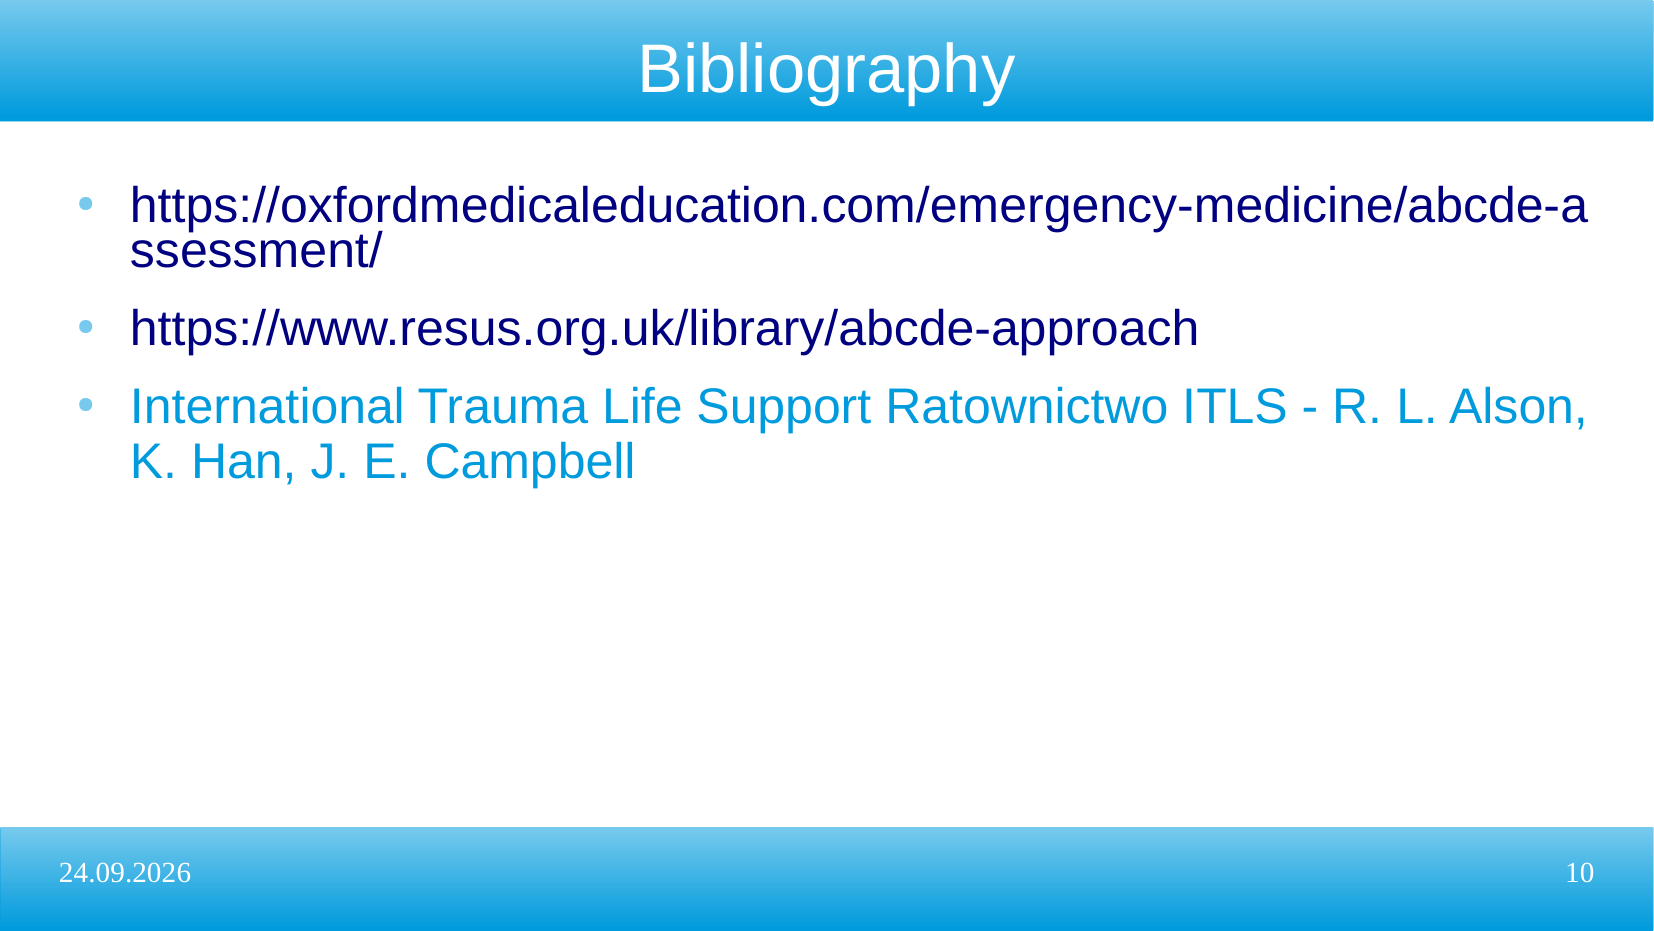

# Bibliography
https://oxfordmedicaleducation.com/emergency-medicine/abcde-assessment/
https://www.resus.org.uk/library/abcde-approach
International Trauma Life Support Ratownictwo ITLS - R. L. Alson, K. Han, J. E. Campbell
10